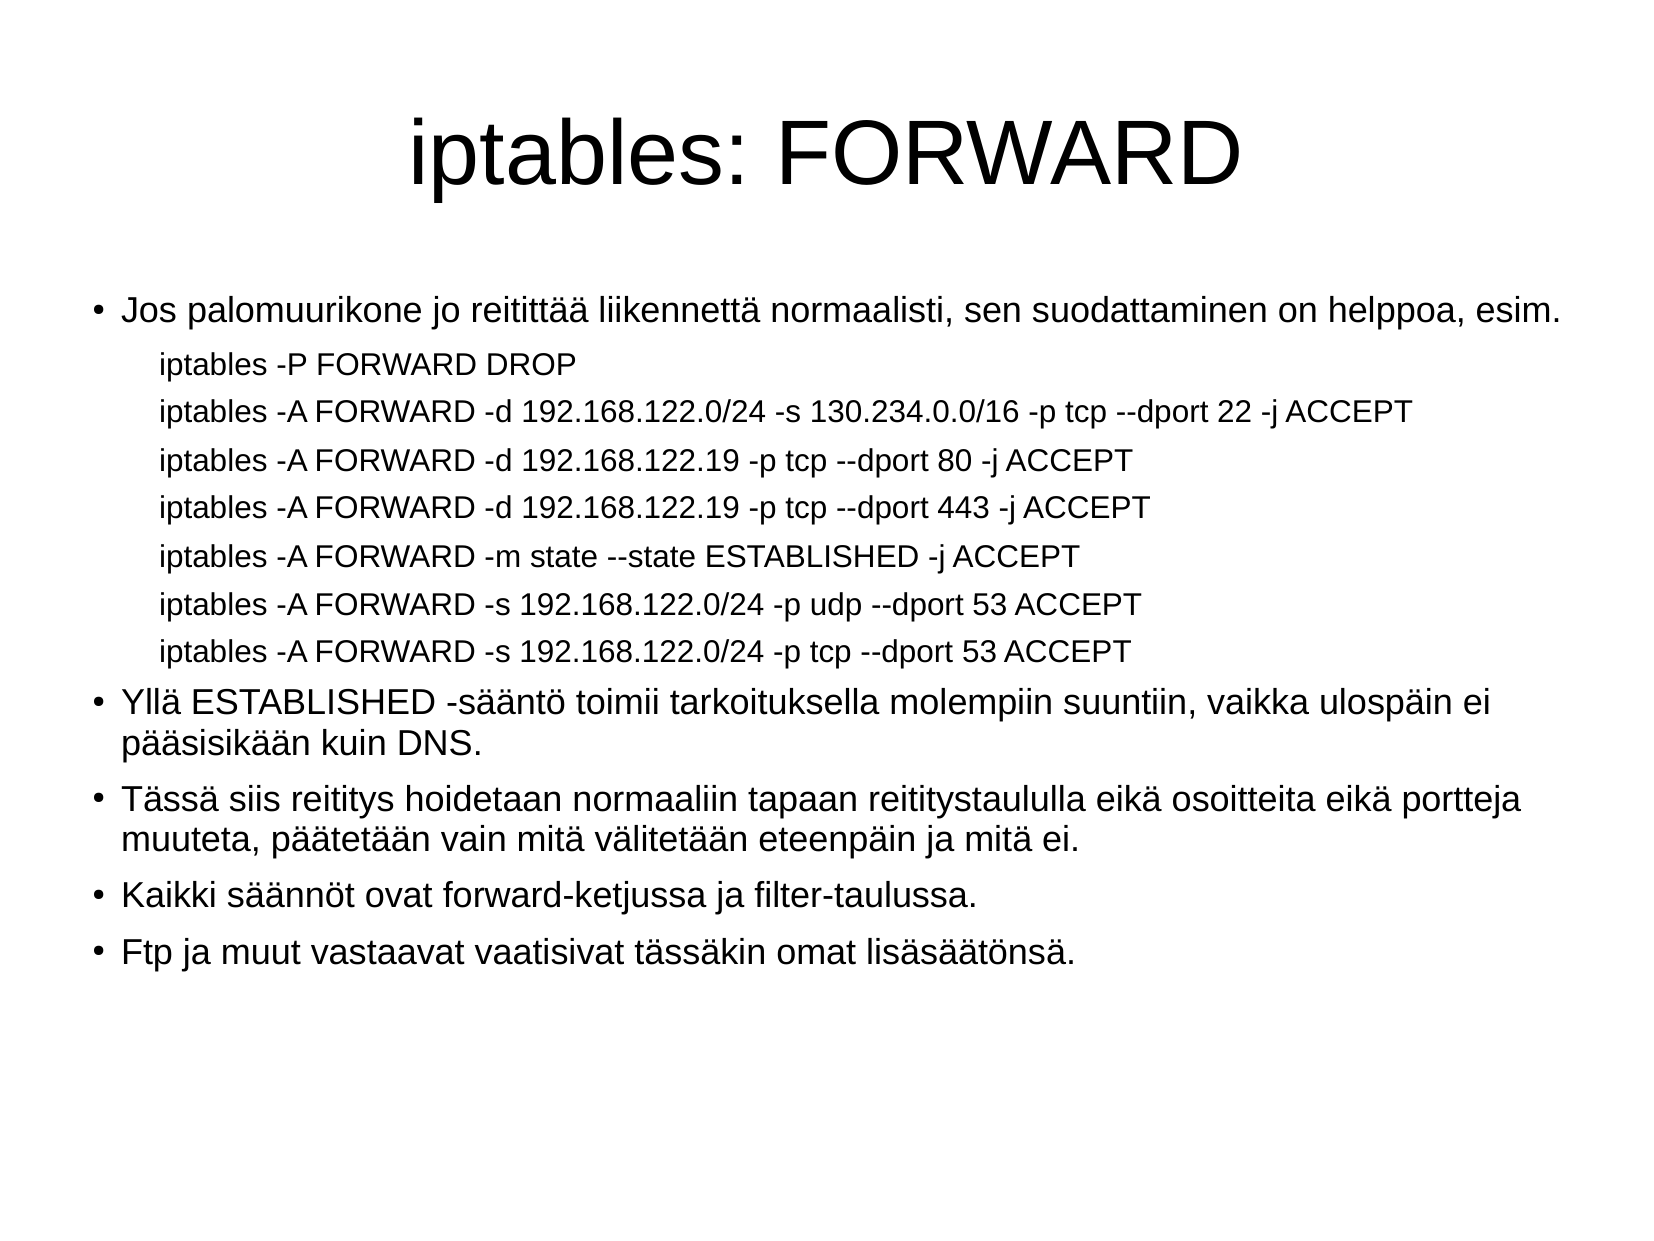

# iptables: FORWARD
Jos palomuurikone jo reitittää liikennettä normaalisti, sen suodattaminen on helppoa, esim.
iptables -P FORWARD DROP
iptables -A FORWARD -d 192.168.122.0/24 -s 130.234.0.0/16 -p tcp --dport 22 -j ACCEPT
iptables -A FORWARD -d 192.168.122.19 -p tcp --dport 80 -j ACCEPT
iptables -A FORWARD -d 192.168.122.19 -p tcp --dport 443 -j ACCEPT
iptables -A FORWARD -m state --state ESTABLISHED -j ACCEPT
iptables -A FORWARD -s 192.168.122.0/24 -p udp --dport 53 ACCEPT
iptables -A FORWARD -s 192.168.122.0/24 -p tcp --dport 53 ACCEPT
Yllä ESTABLISHED -sääntö toimii tarkoituksella molempiin suuntiin, vaikka ulospäin ei pääsisikään kuin DNS.
Tässä siis reititys hoidetaan normaaliin tapaan reititystaululla eikä osoitteita eikä portteja muuteta, päätetään vain mitä välitetään eteenpäin ja mitä ei.
Kaikki säännöt ovat forward-ketjussa ja filter-taulussa.
Ftp ja muut vastaavat vaatisivat tässäkin omat lisäsäätönsä.